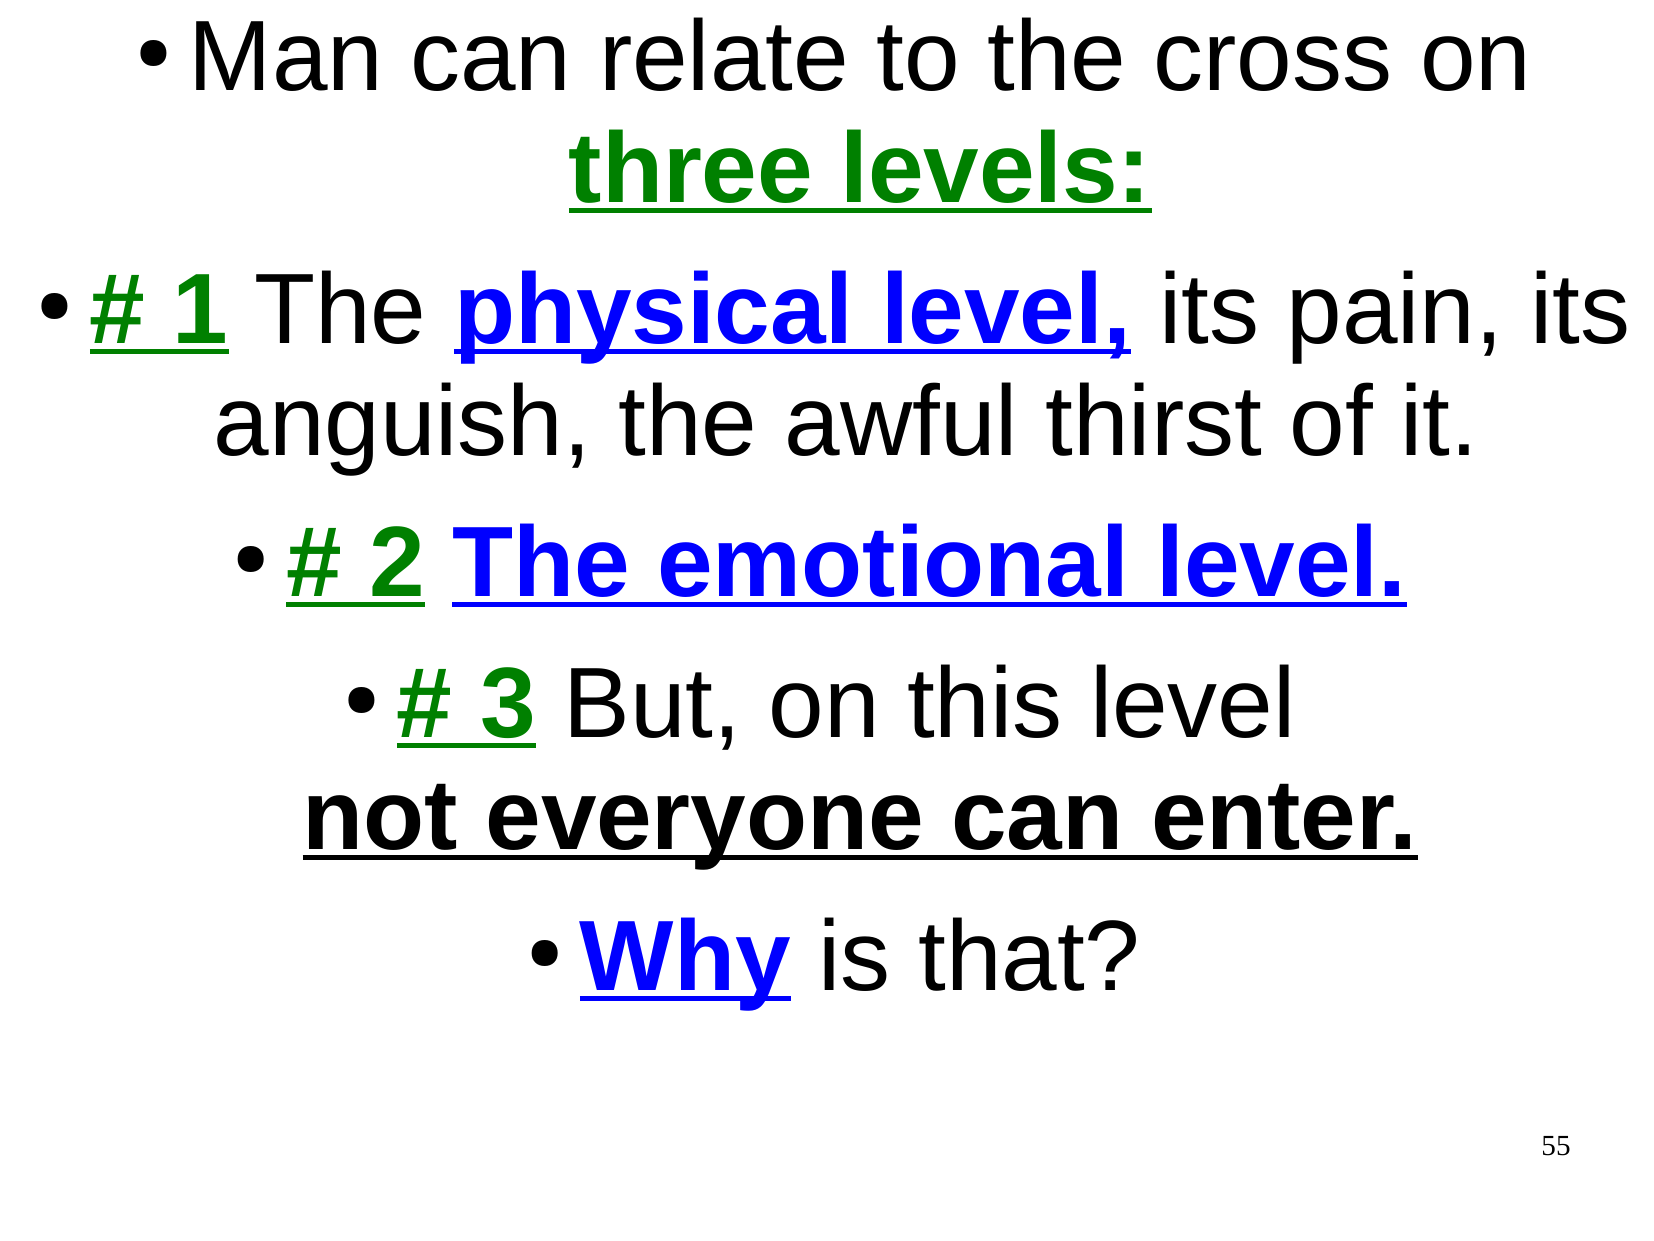

# Man can relate to the cross on three levels:
# 1 The physical level, its pain, its anguish, the awful thirst of it.
# 2 The emotional level.
# 3 But, on this level not everyone can enter.
Why is that?
55